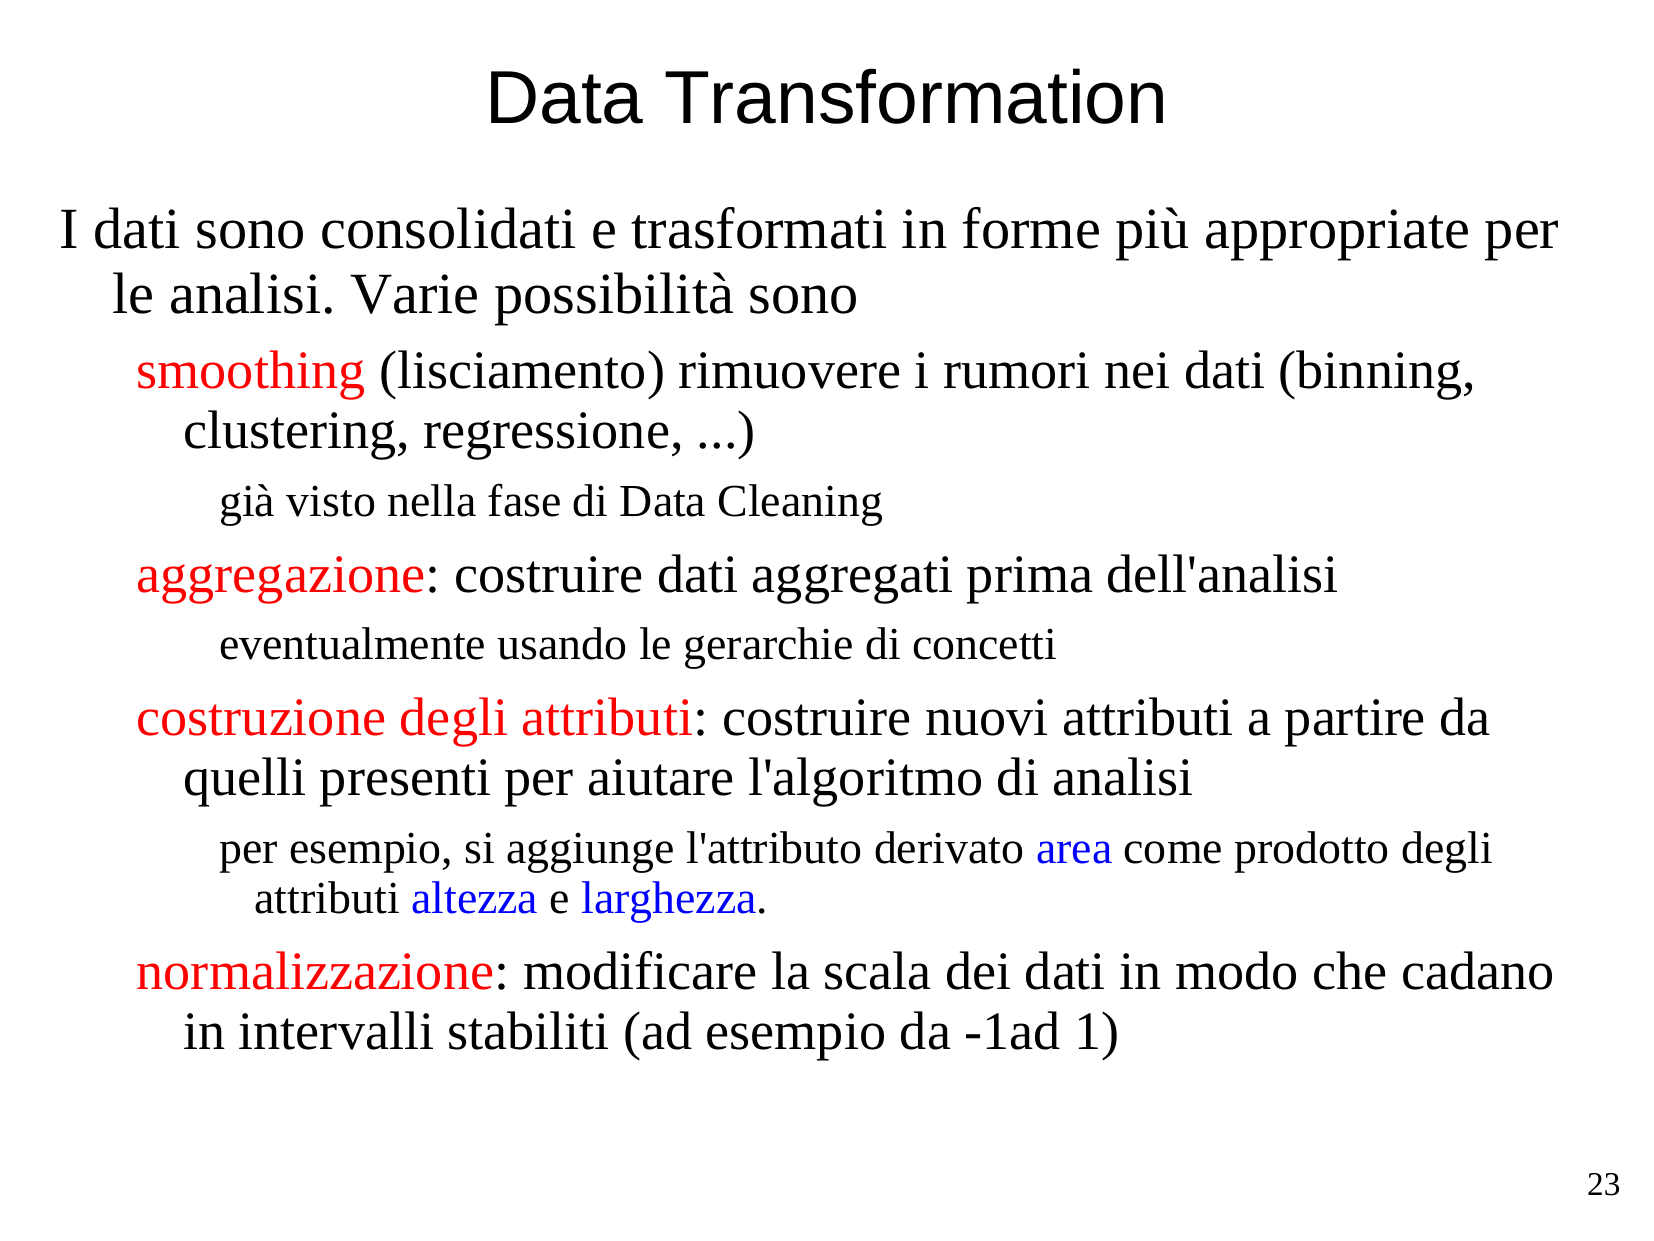

# Data Transformation
I dati sono consolidati e trasformati in forme più appropriate per le analisi. Varie possibilità sono
smoothing (lisciamento) rimuovere i rumori nei dati (binning, clustering, regressione, ...)
già visto nella fase di Data Cleaning
aggregazione: costruire dati aggregati prima dell'analisi
eventualmente usando le gerarchie di concetti
costruzione degli attributi: costruire nuovi attributi a partire da quelli presenti per aiutare l'algoritmo di analisi
per esempio, si aggiunge l'attributo derivato area come prodotto degli attributi altezza e larghezza.
normalizzazione: modificare la scala dei dati in modo che cadano in intervalli stabiliti (ad esempio da -1ad 1)